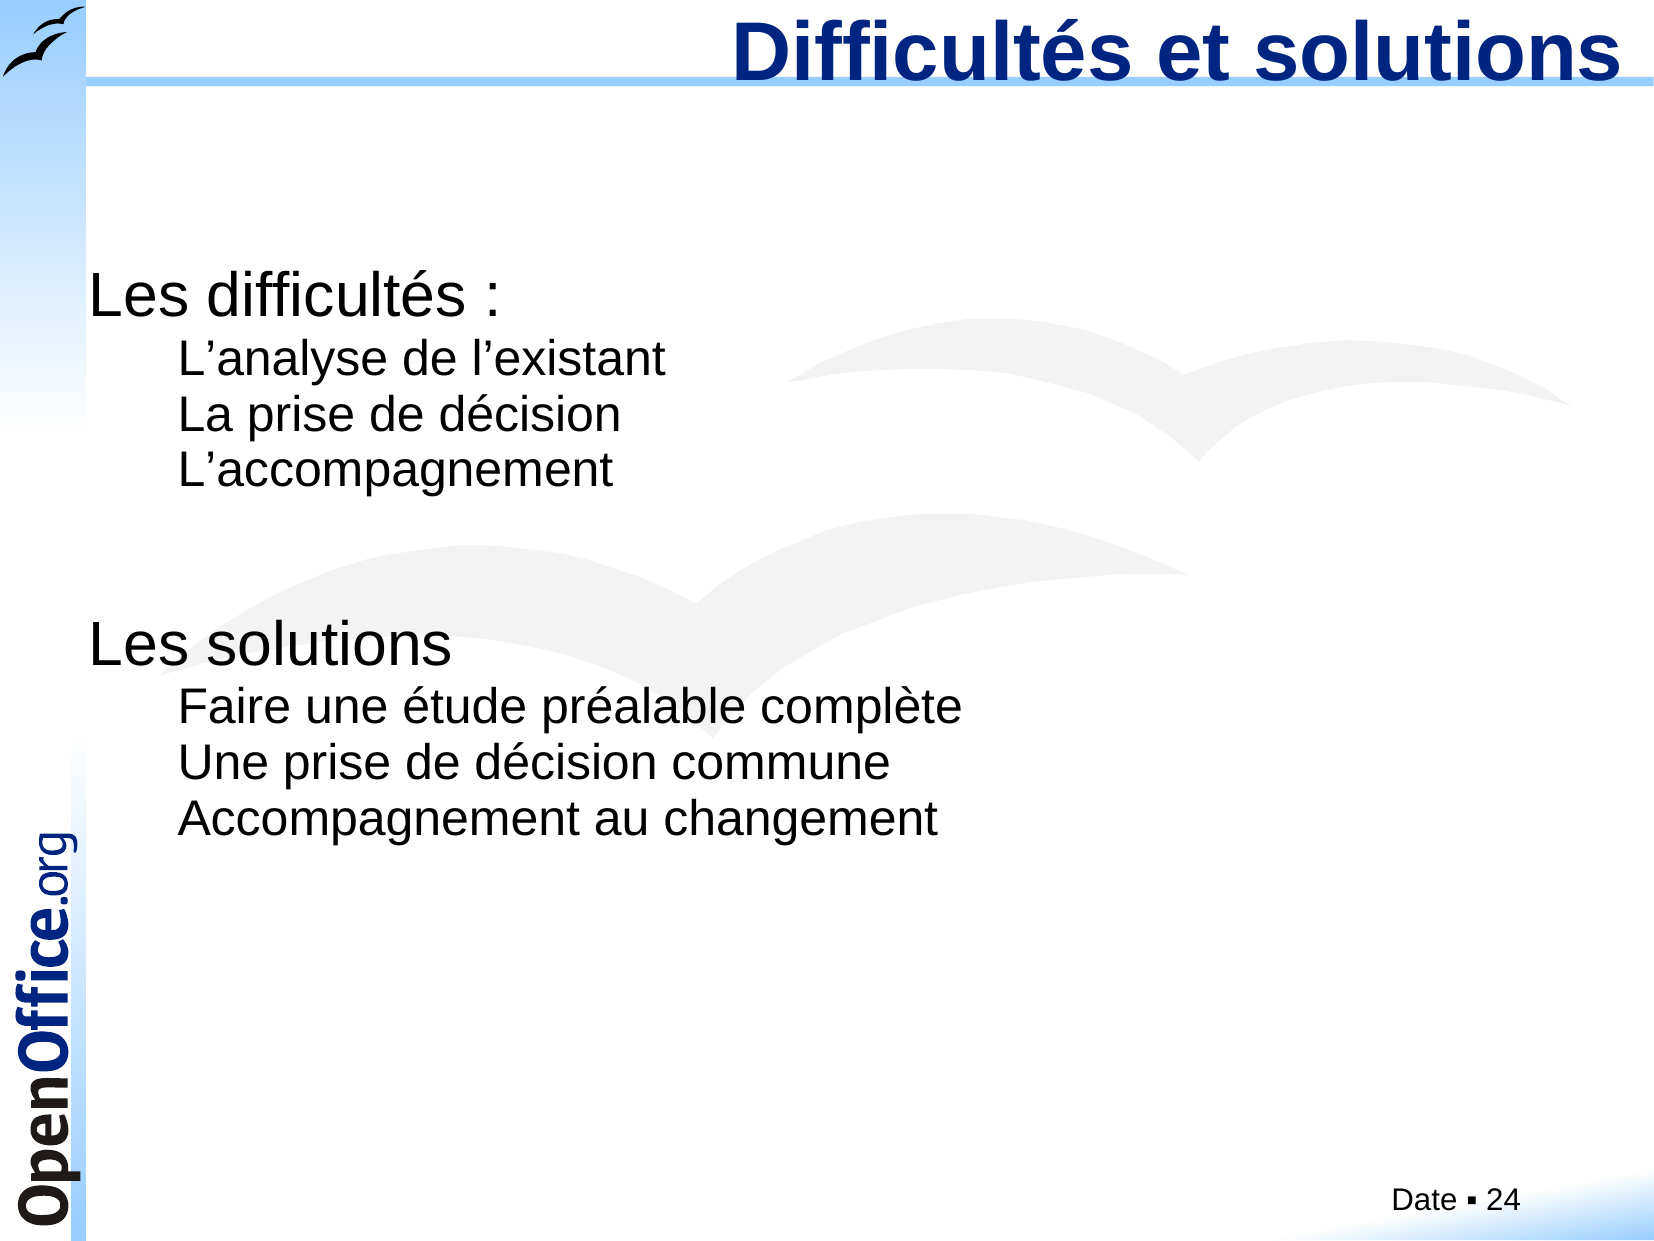

# Difficultés et solutions
Les difficultés :
L’analyse de l’existant
La prise de décision
L’accompagnement
Les solutions
Faire une étude préalable complète
Une prise de décision commune
Accompagnement au changement